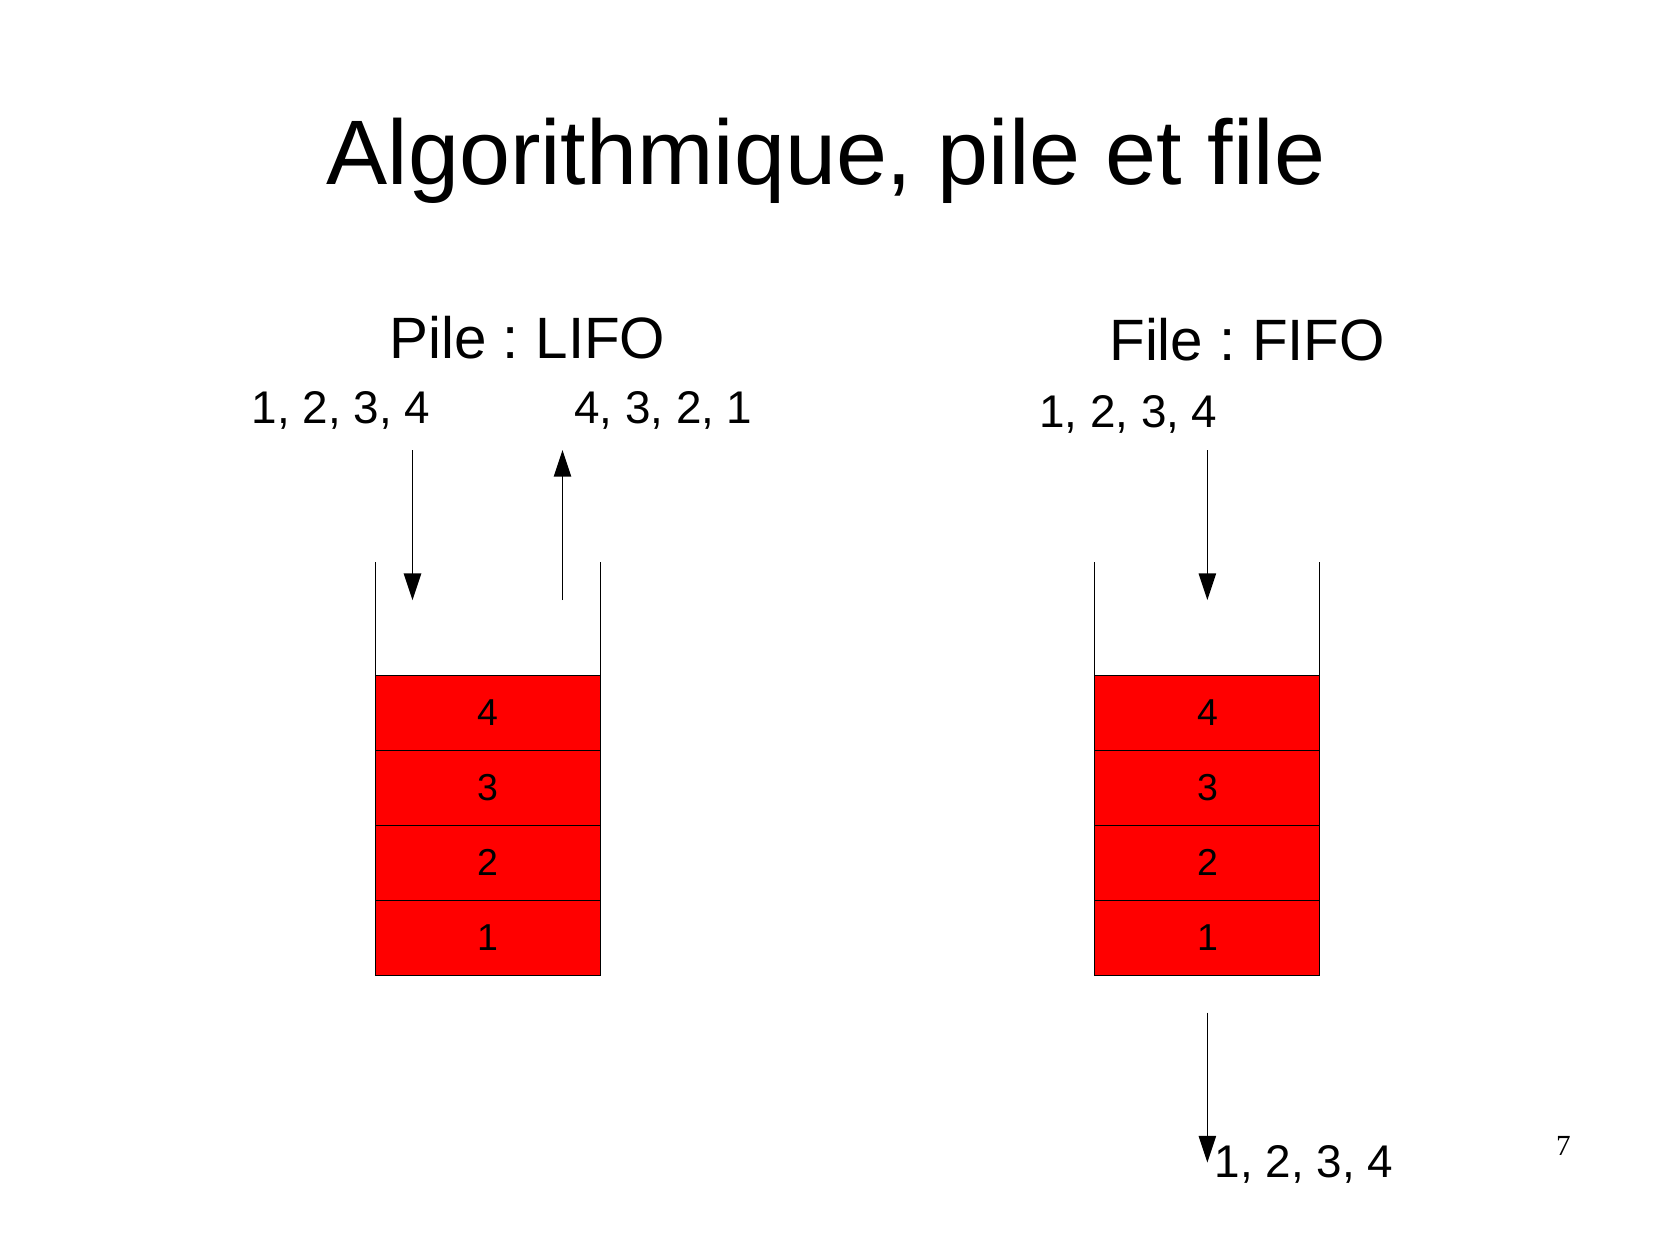

# Algorithmique, pile et file
Pile : LIFO
File : FIFO
1, 2, 3, 4
4, 3, 2, 1
1, 2, 3, 4
4
4
3
3
2
2
1
1
1, 2, 3, 4
7